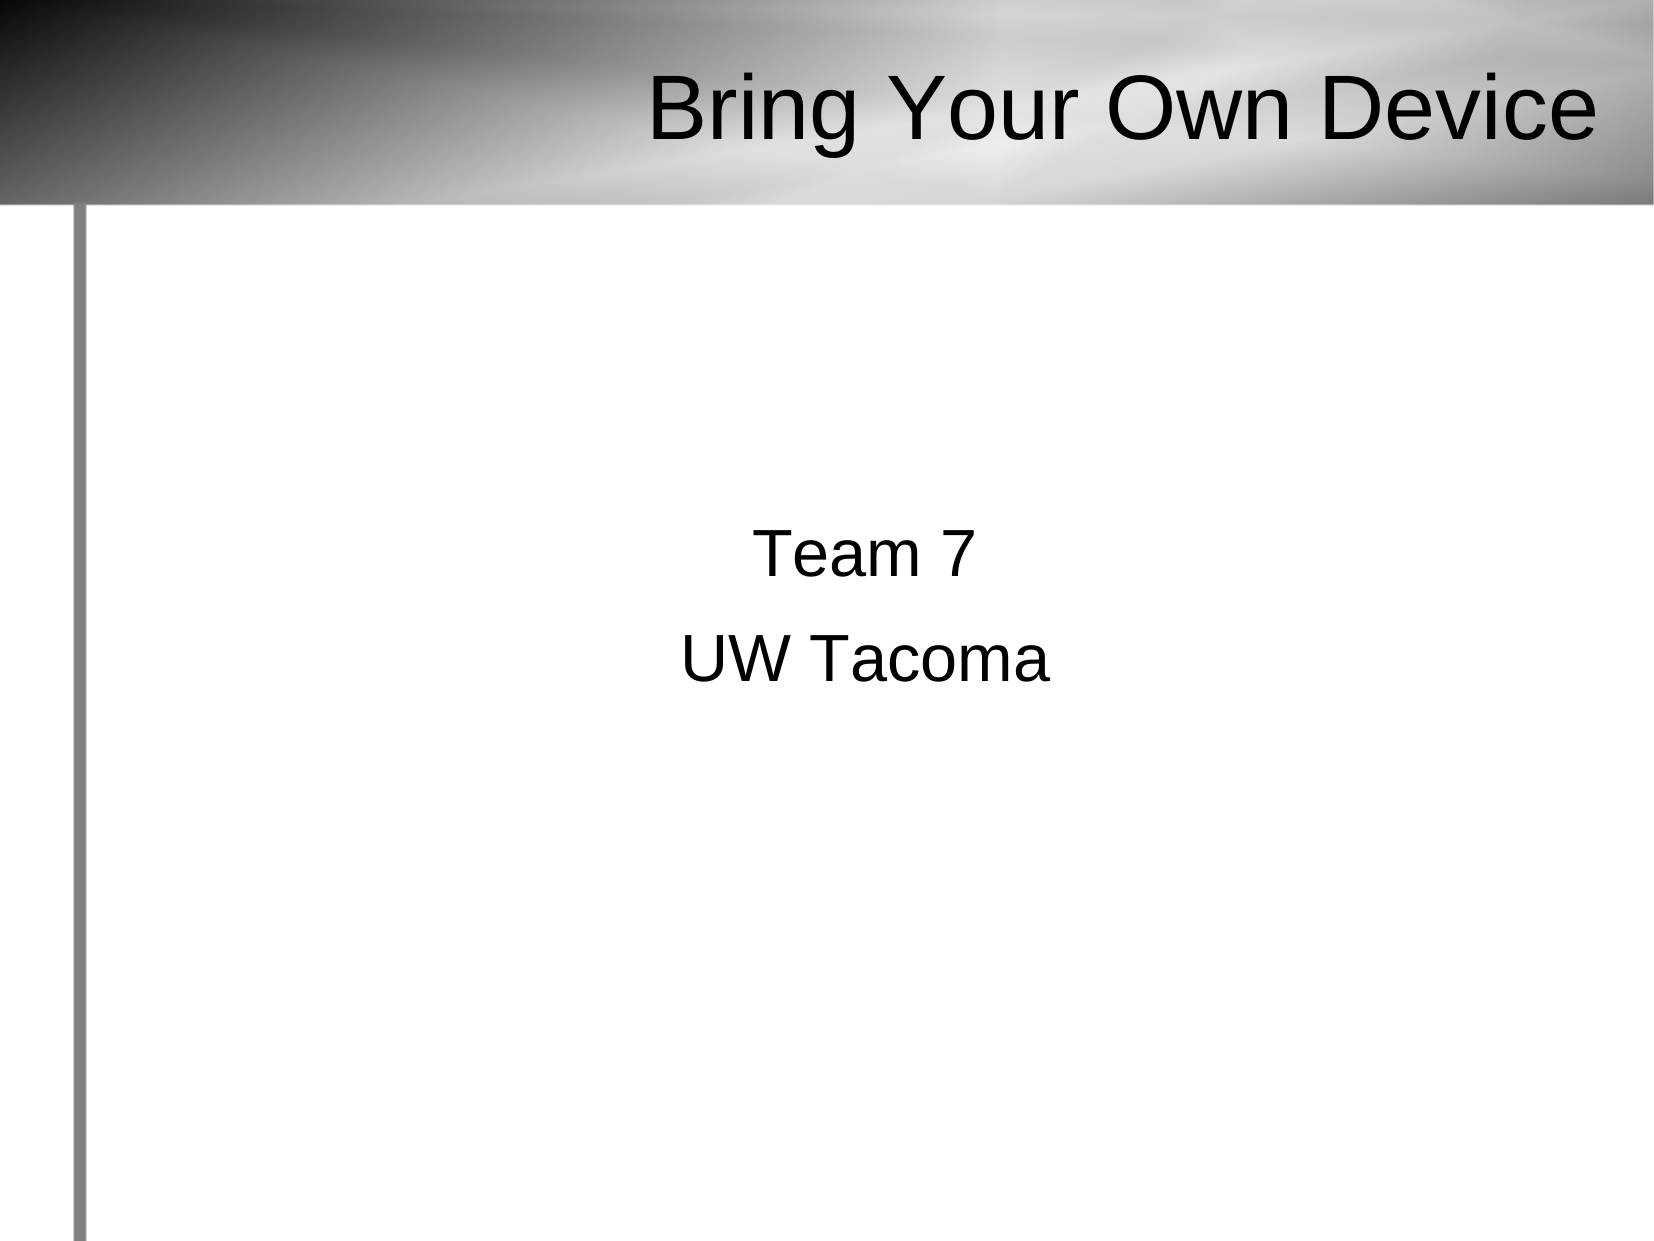

# Bring Your Own Device
Team 7
UW Tacoma